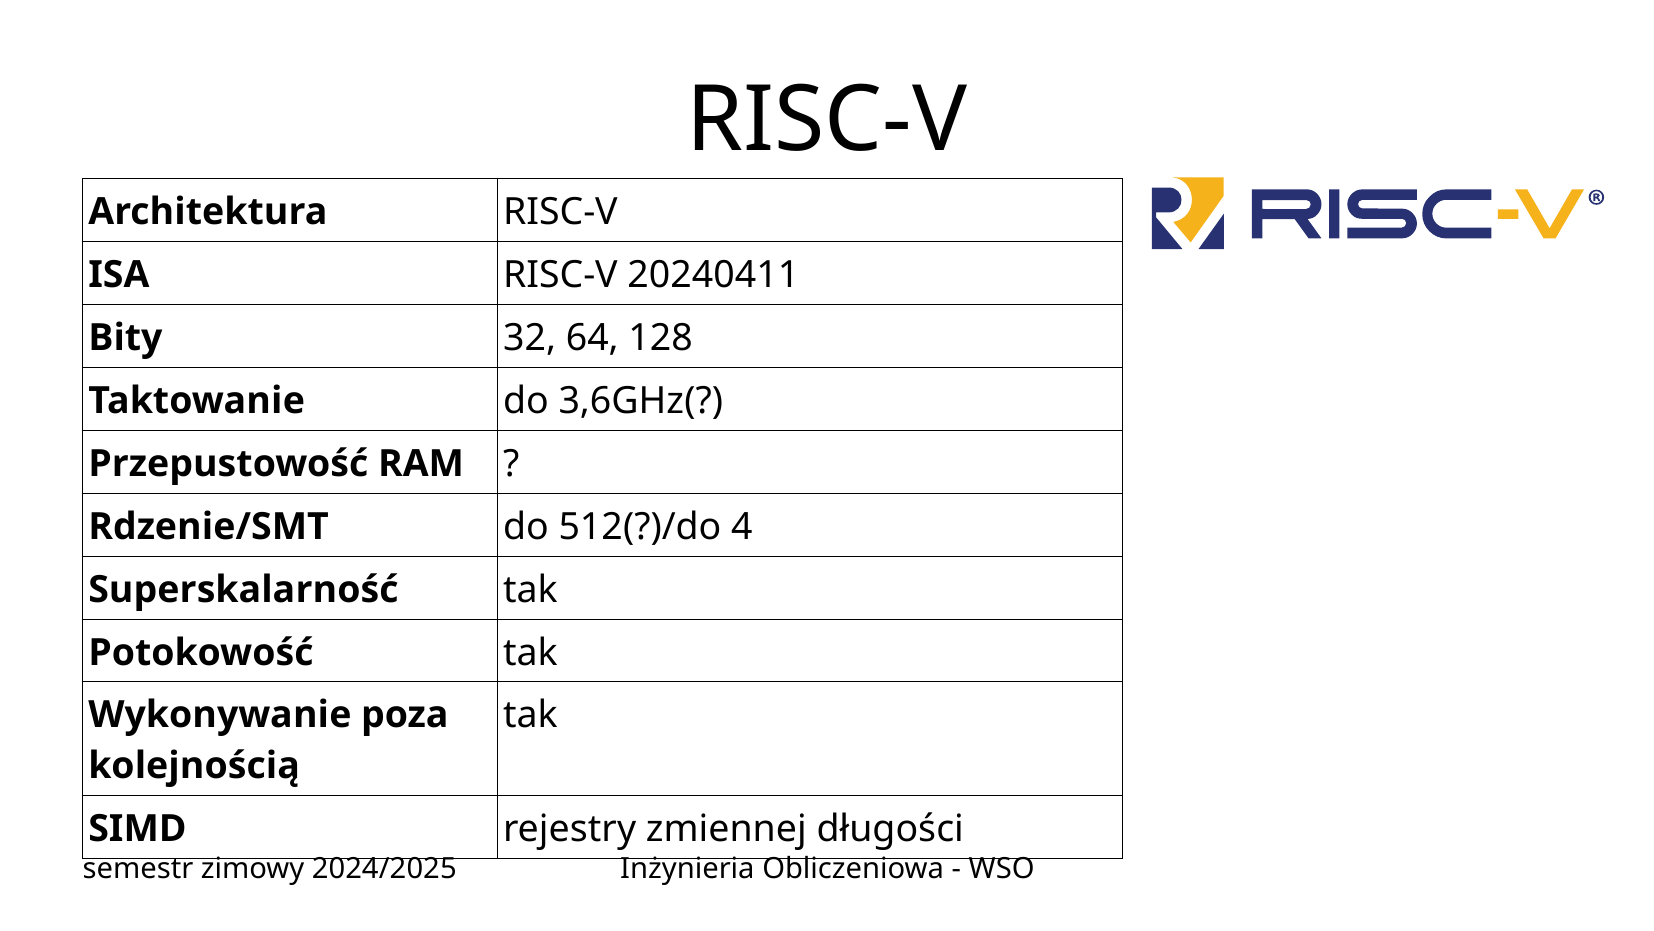

# RISC-V
| Architektura | RISC-V |
| --- | --- |
| ISA | RISC-V 20240411 |
| Bity | 32, 64, 128 |
| Taktowanie | do 3,6GHz(?) |
| Przepustowość RAM | ? |
| Rdzenie/SMT | do 512(?)/do 4 |
| Superskalarność | tak |
| Potokowość | tak |
| Wykonywanie poza kolejnością | tak |
| SIMD | rejestry zmiennej długości |
semestr zimowy 2024/2025
Inżynieria Obliczeniowa - WSO